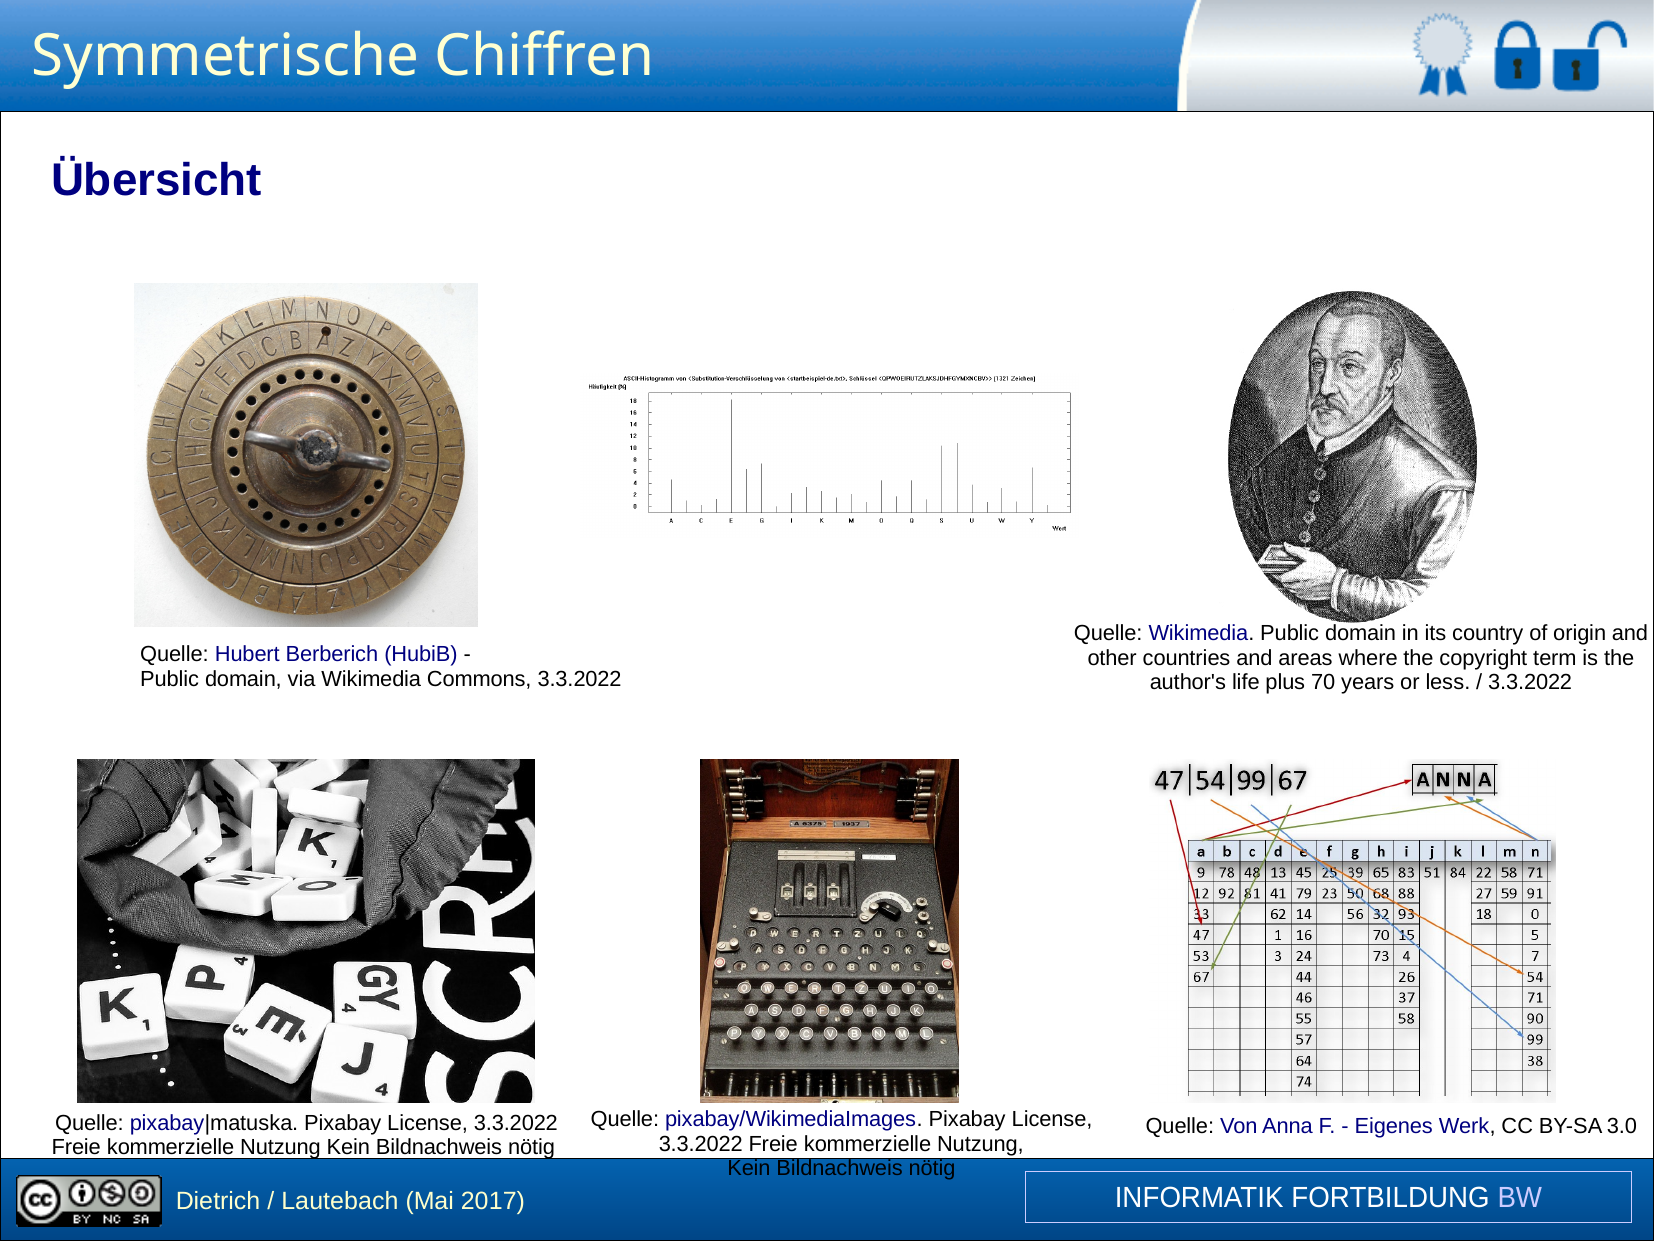

# Symmetrische Chiffren
Übersicht
Quelle: Wikimedia. Public domain in its country of origin and other countries and areas where the copyright term is the author's life plus 70 years or less. / 3.3.2022
Quelle: Hubert Berberich (HubiB) -
Public domain, via Wikimedia Commons, 3.3.2022
Quelle: pixabay/WikimediaImages. Pixabay License,
3.3.2022 Freie kommerzielle Nutzung,
Kein Bildnachweis nötig
Quelle: pixabay|matuska. Pixabay License, 3.3.2022
Freie kommerzielle Nutzung Kein Bildnachweis nötig
Quelle: Von Anna F. - Eigenes Werk, CC BY-SA 3.0
8